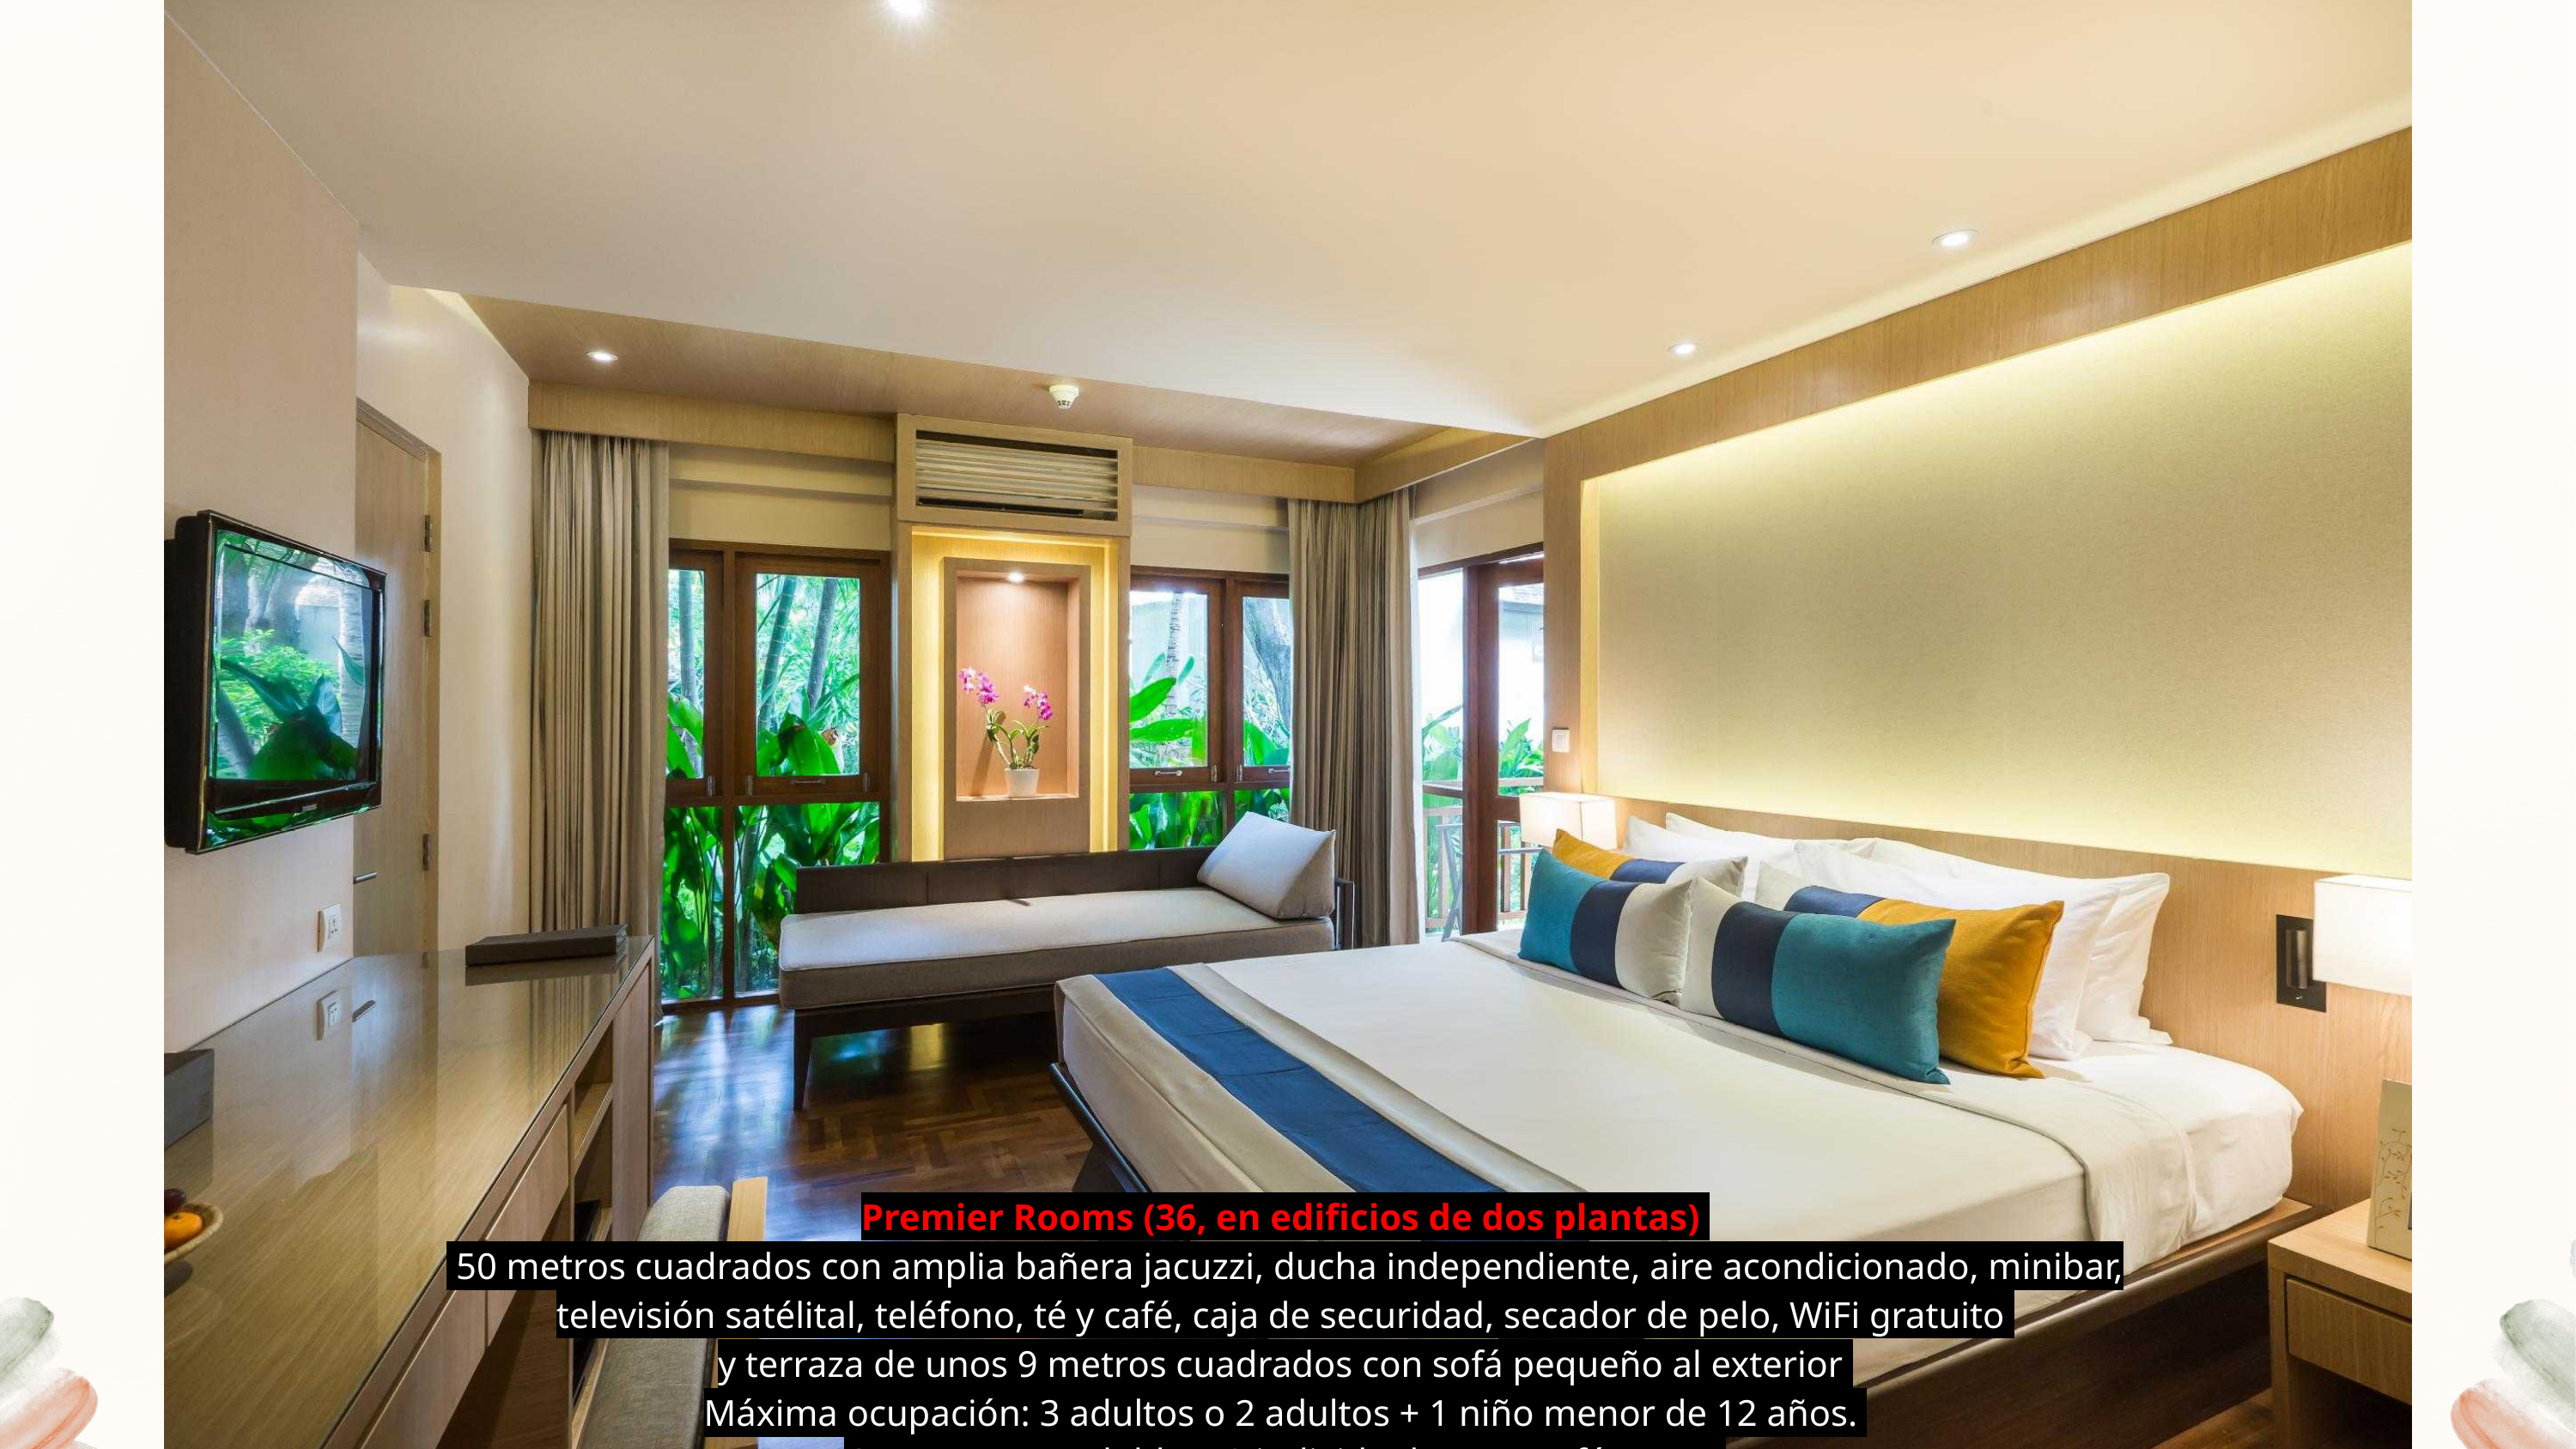

Premier Rooms (36, en edificios de dos plantas)
 50 metros cuadrados con amplia bañera jacuzzi, ducha independiente, aire acondicionado, minibar,
televisión satélital, teléfono, té y café, caja de securidad, secador de pelo, WiFi gratuito
y terraza de unos 9 metros cuadrados con sofá pequeño al exterior
Máxima ocupación: 3 adultos o 2 adultos + 1 niño menor de 12 años.
Cama: 1 cama doble o 2 individuales con sofá cama.
Vistas: jardines